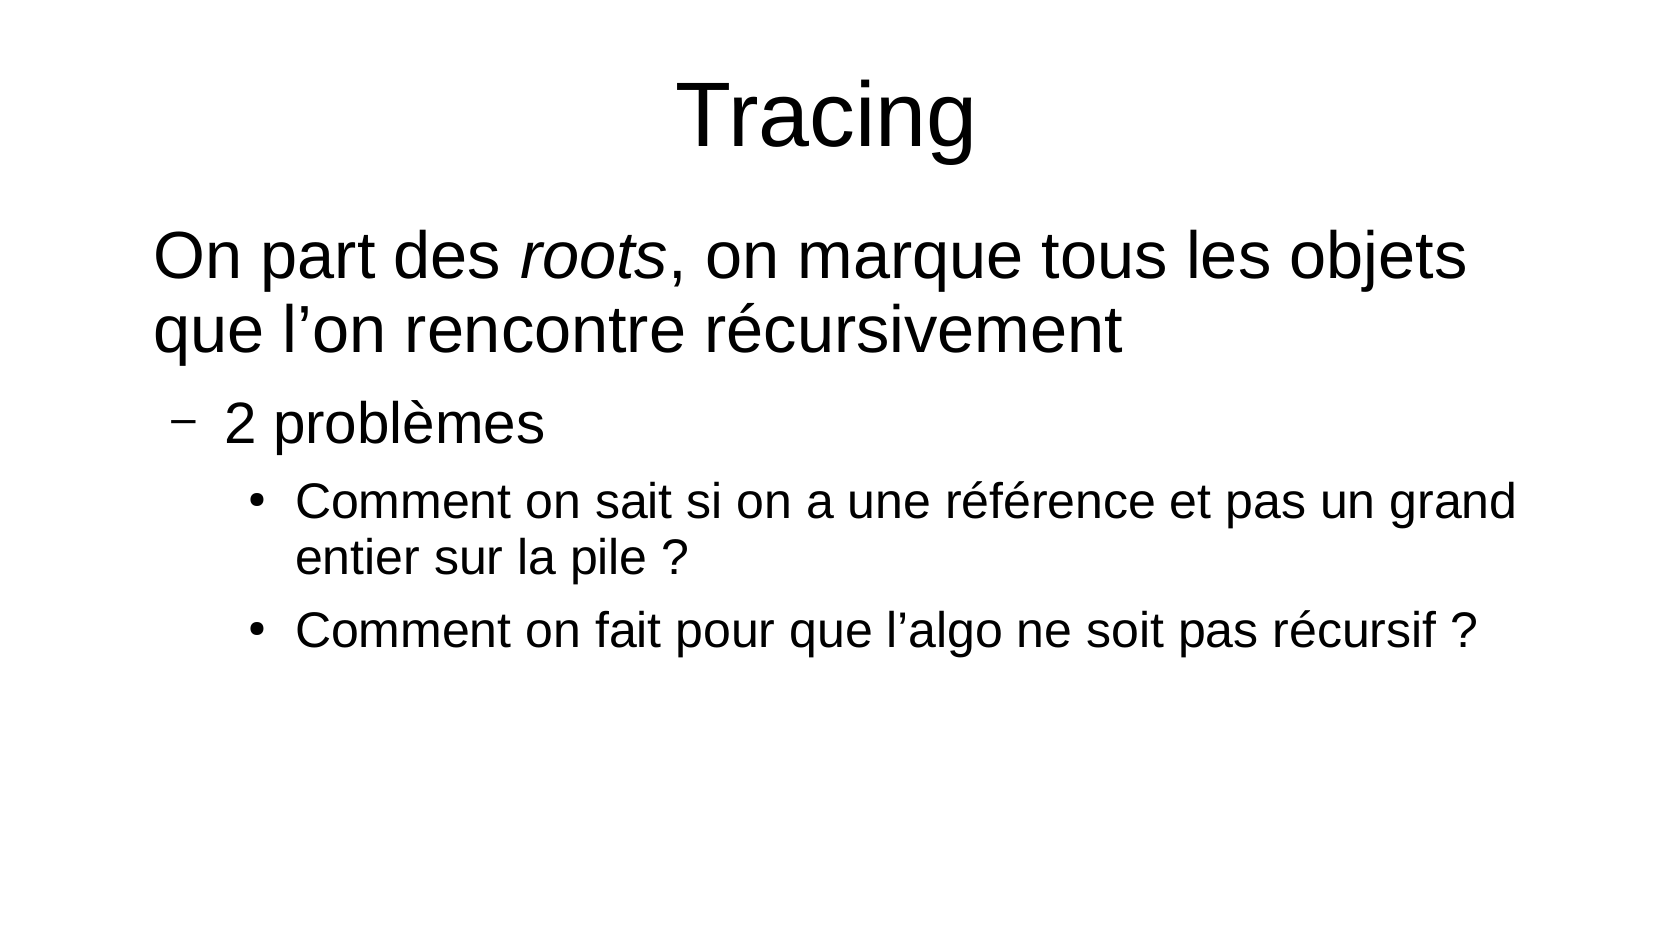

# Tracing
On part des roots, on marque tous les objets que l’on rencontre récursivement
2 problèmes
Comment on sait si on a une référence et pas un grand entier sur la pile ?
Comment on fait pour que l’algo ne soit pas récursif ?